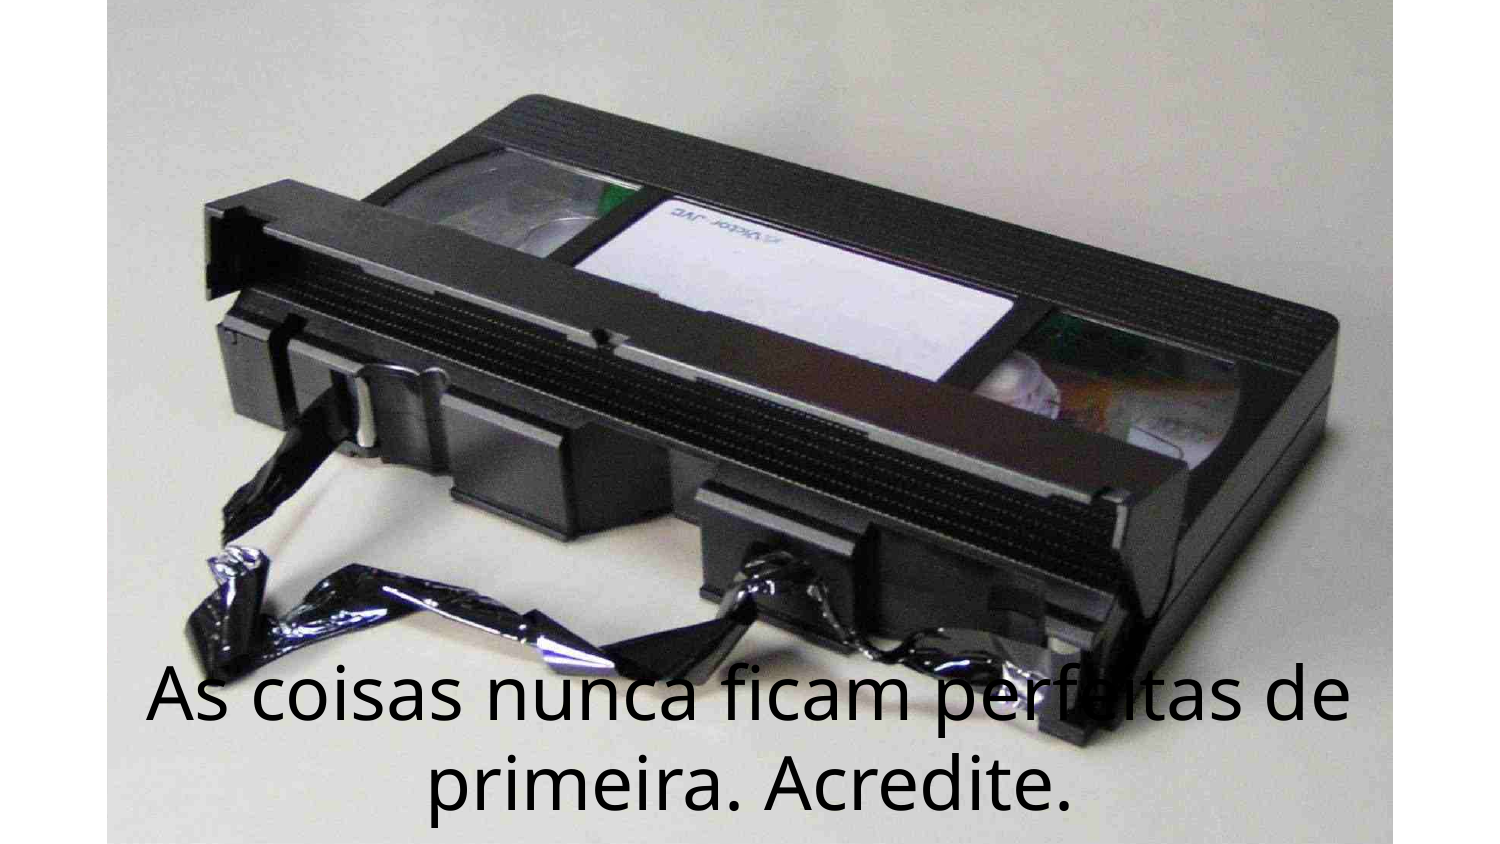

# As coisas nunca ficam perfeitas de primeira. Acredite.